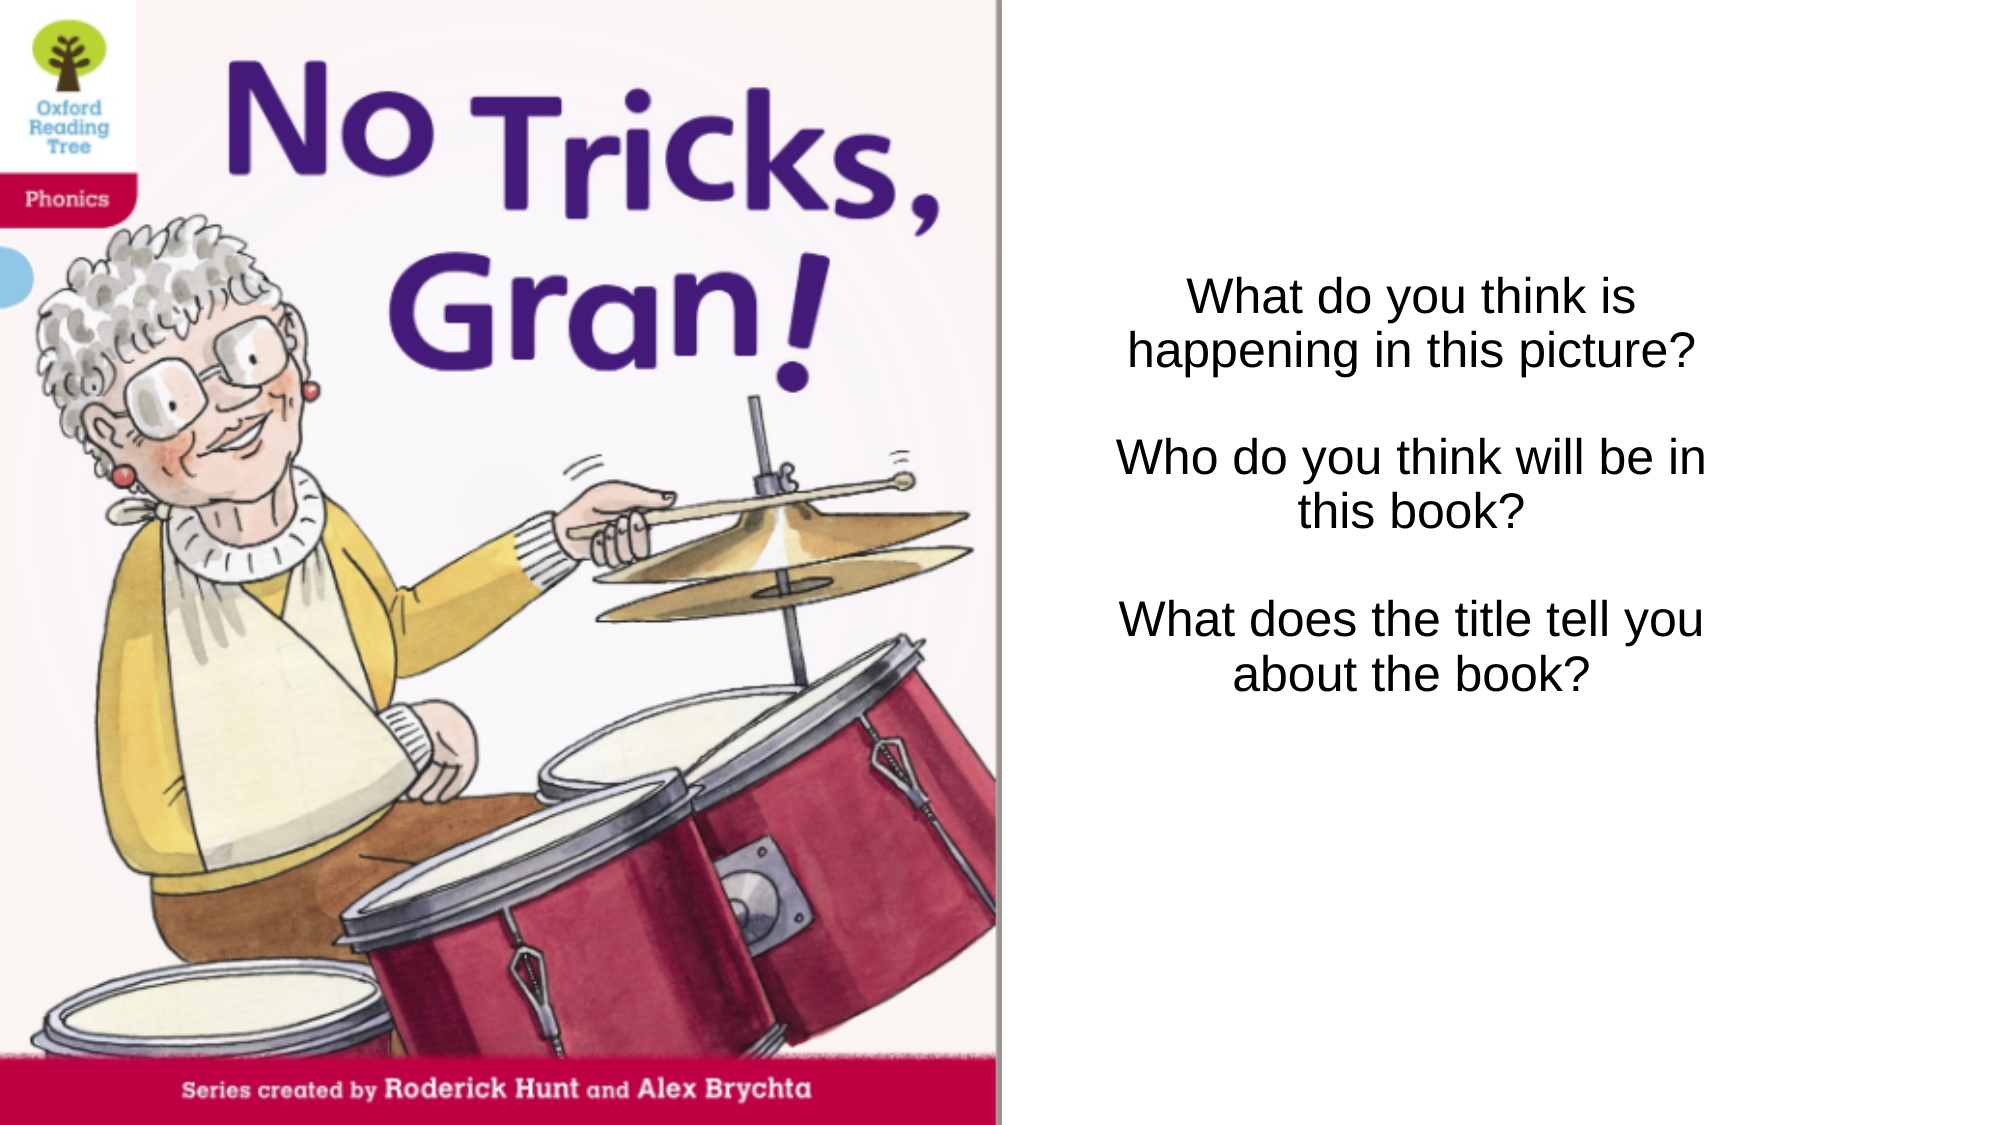

# What do you think is happening in this picture? Who do you think will be in this book? What does the title tell you about the book?